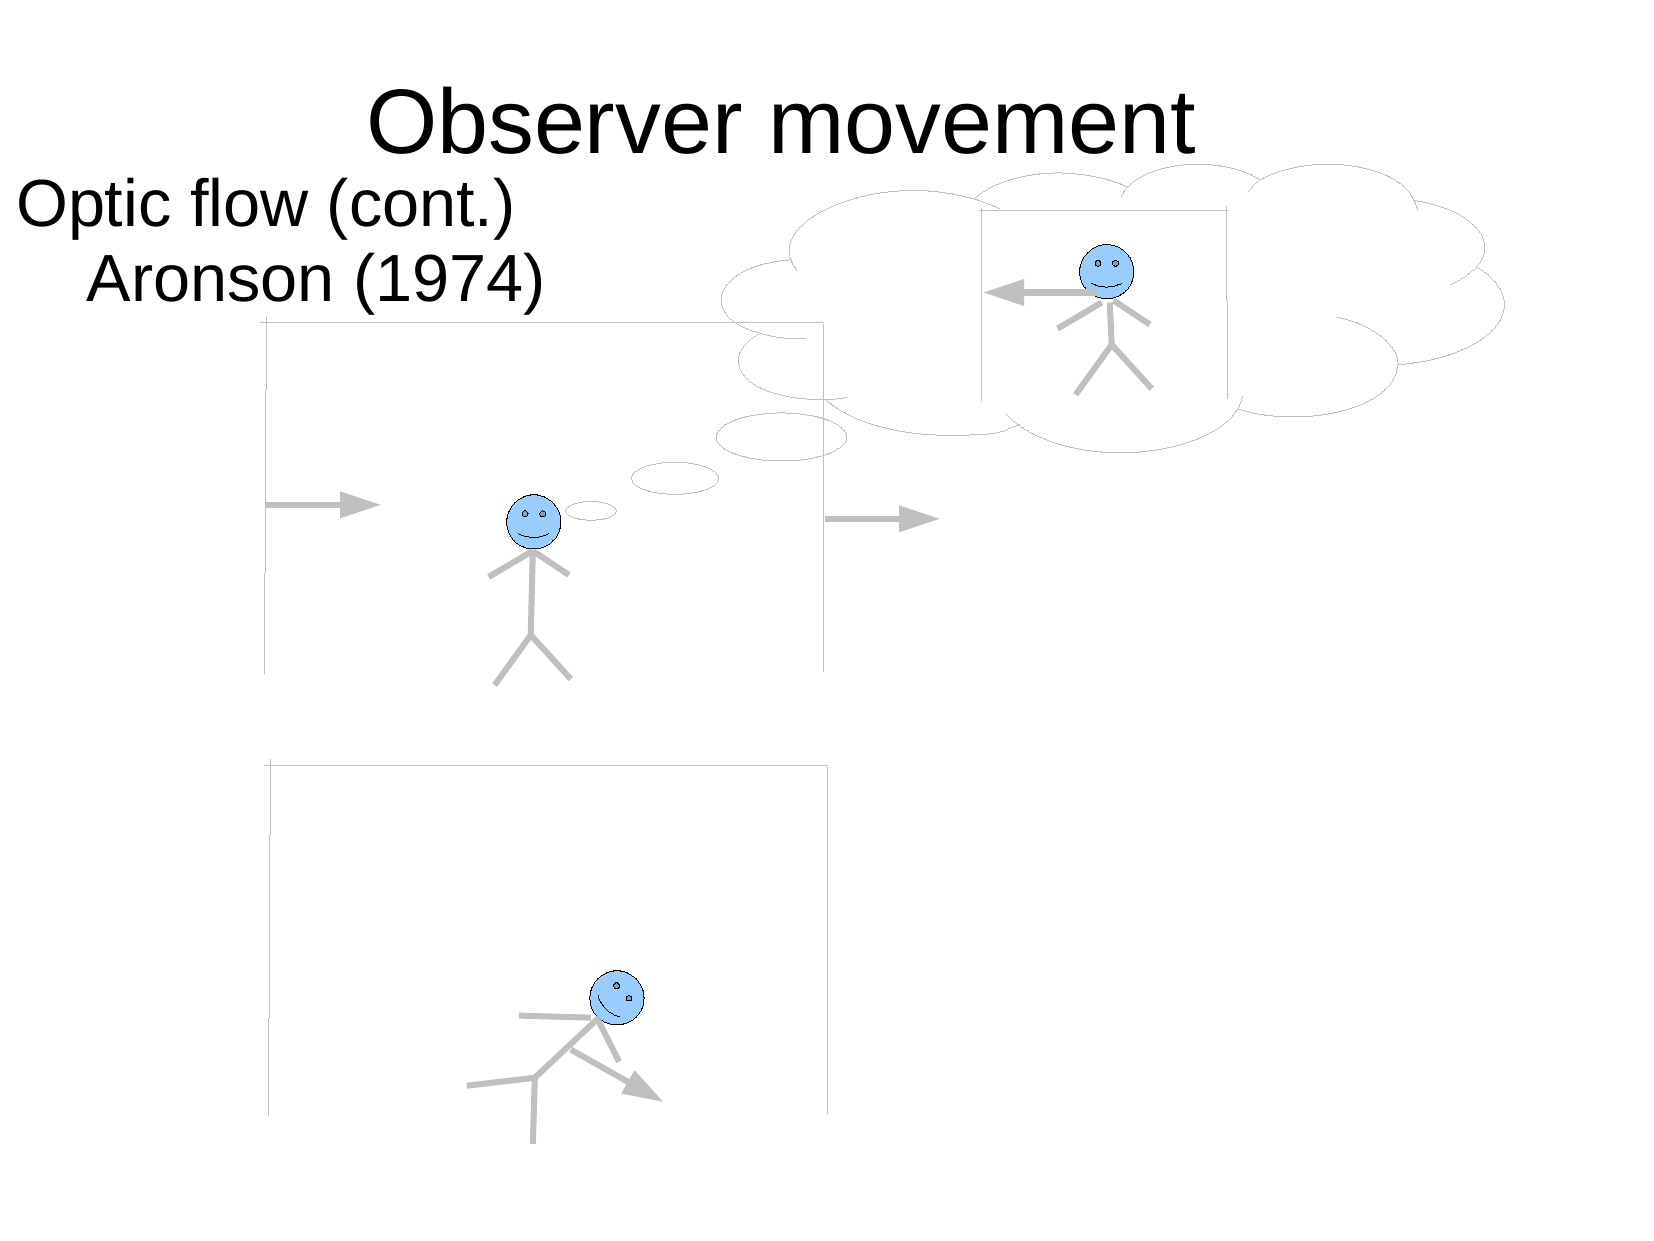

Optic flow (cont.)
Aronson (1974)
# Observer movement